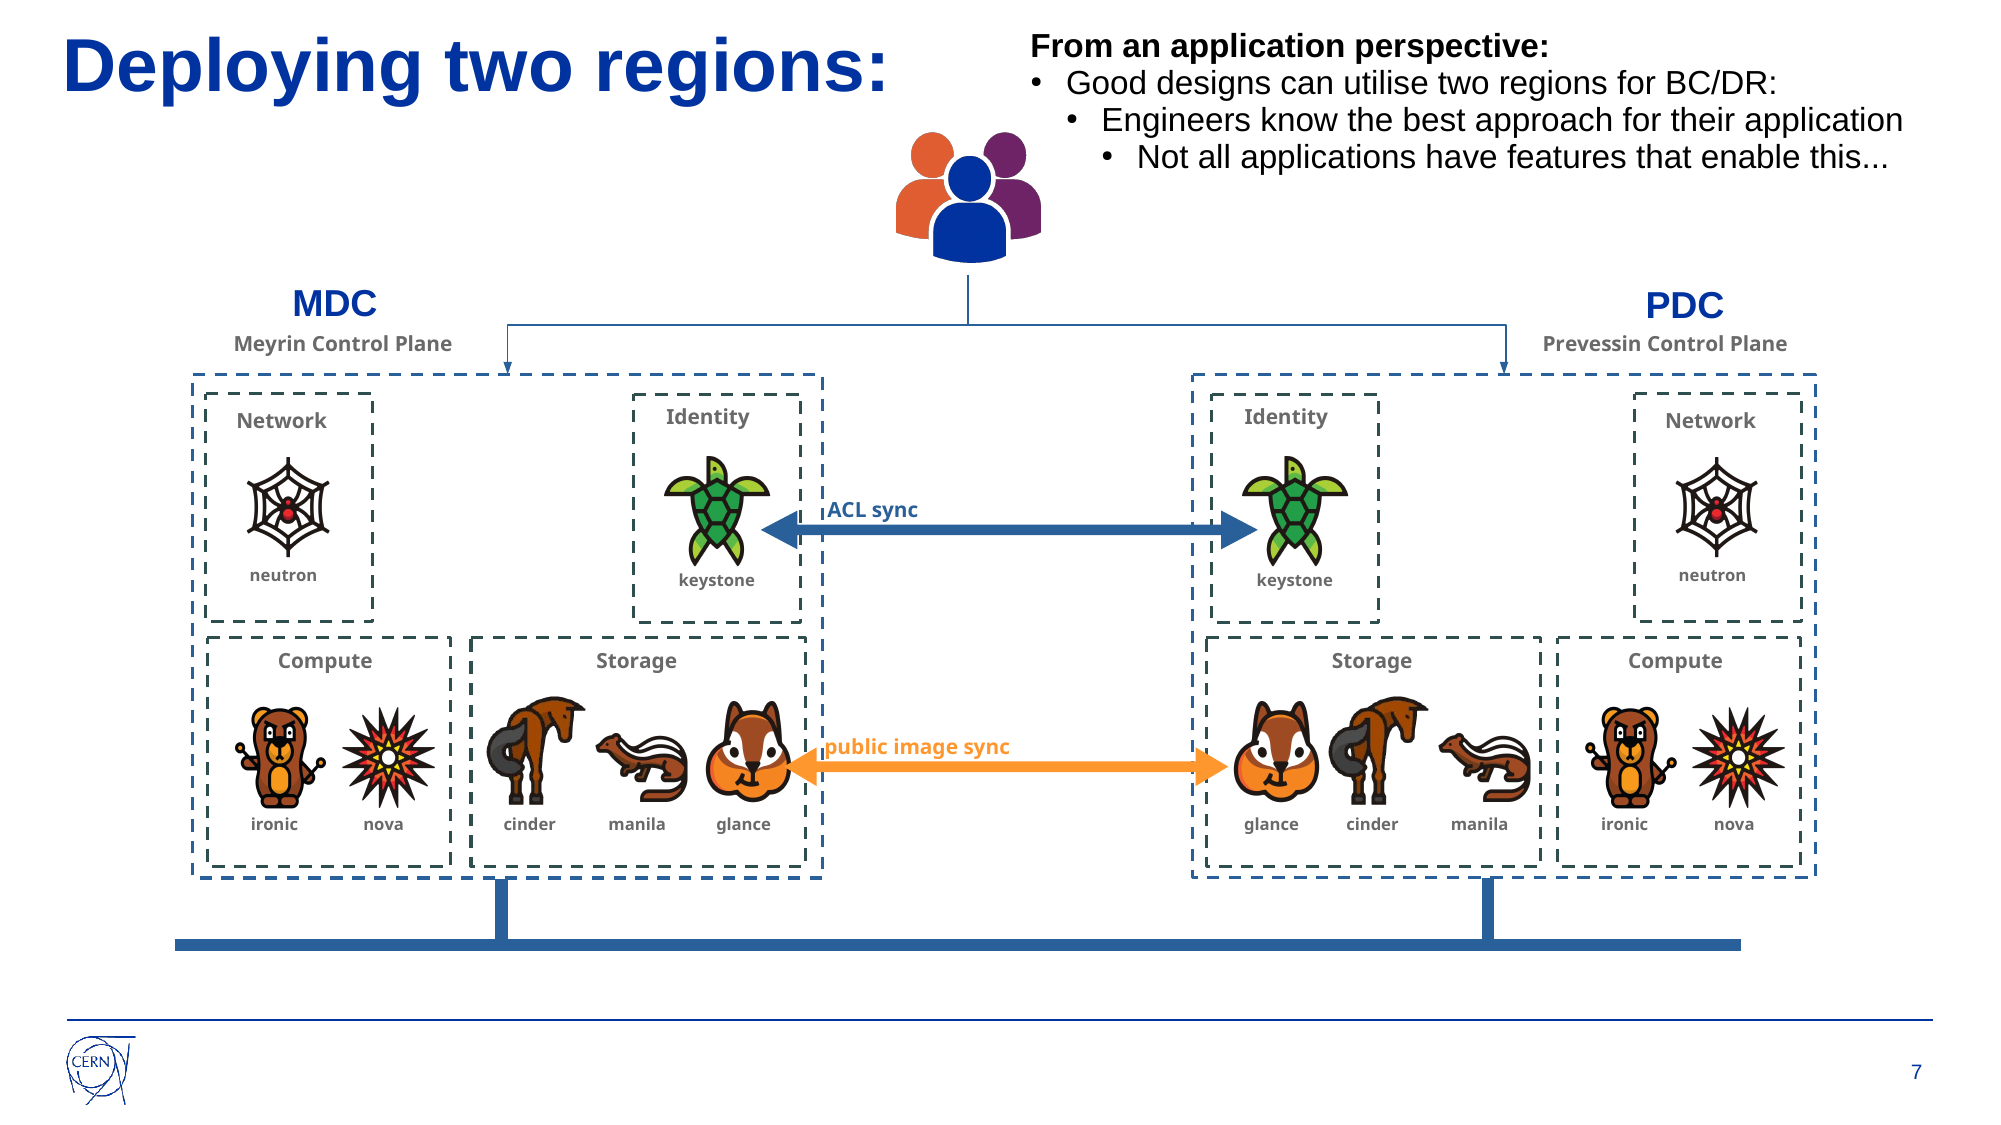

From an application perspective:
Good designs can utilise two regions for BC/DR:
Engineers know the best approach for their application
Not all applications have features that enable this...
Deploying two regions:
MDC
PDC
Meyrin Control Plane
Prevessin Control Plane
Identity
Identity
Network
Network
ACL sync
neutron
neutron
keystone
keystone
Compute
Storage
Storage
Compute
public image sync
ironic
nova
cinder
manila
glance
glance
cinder
manila
ironic
nova
7